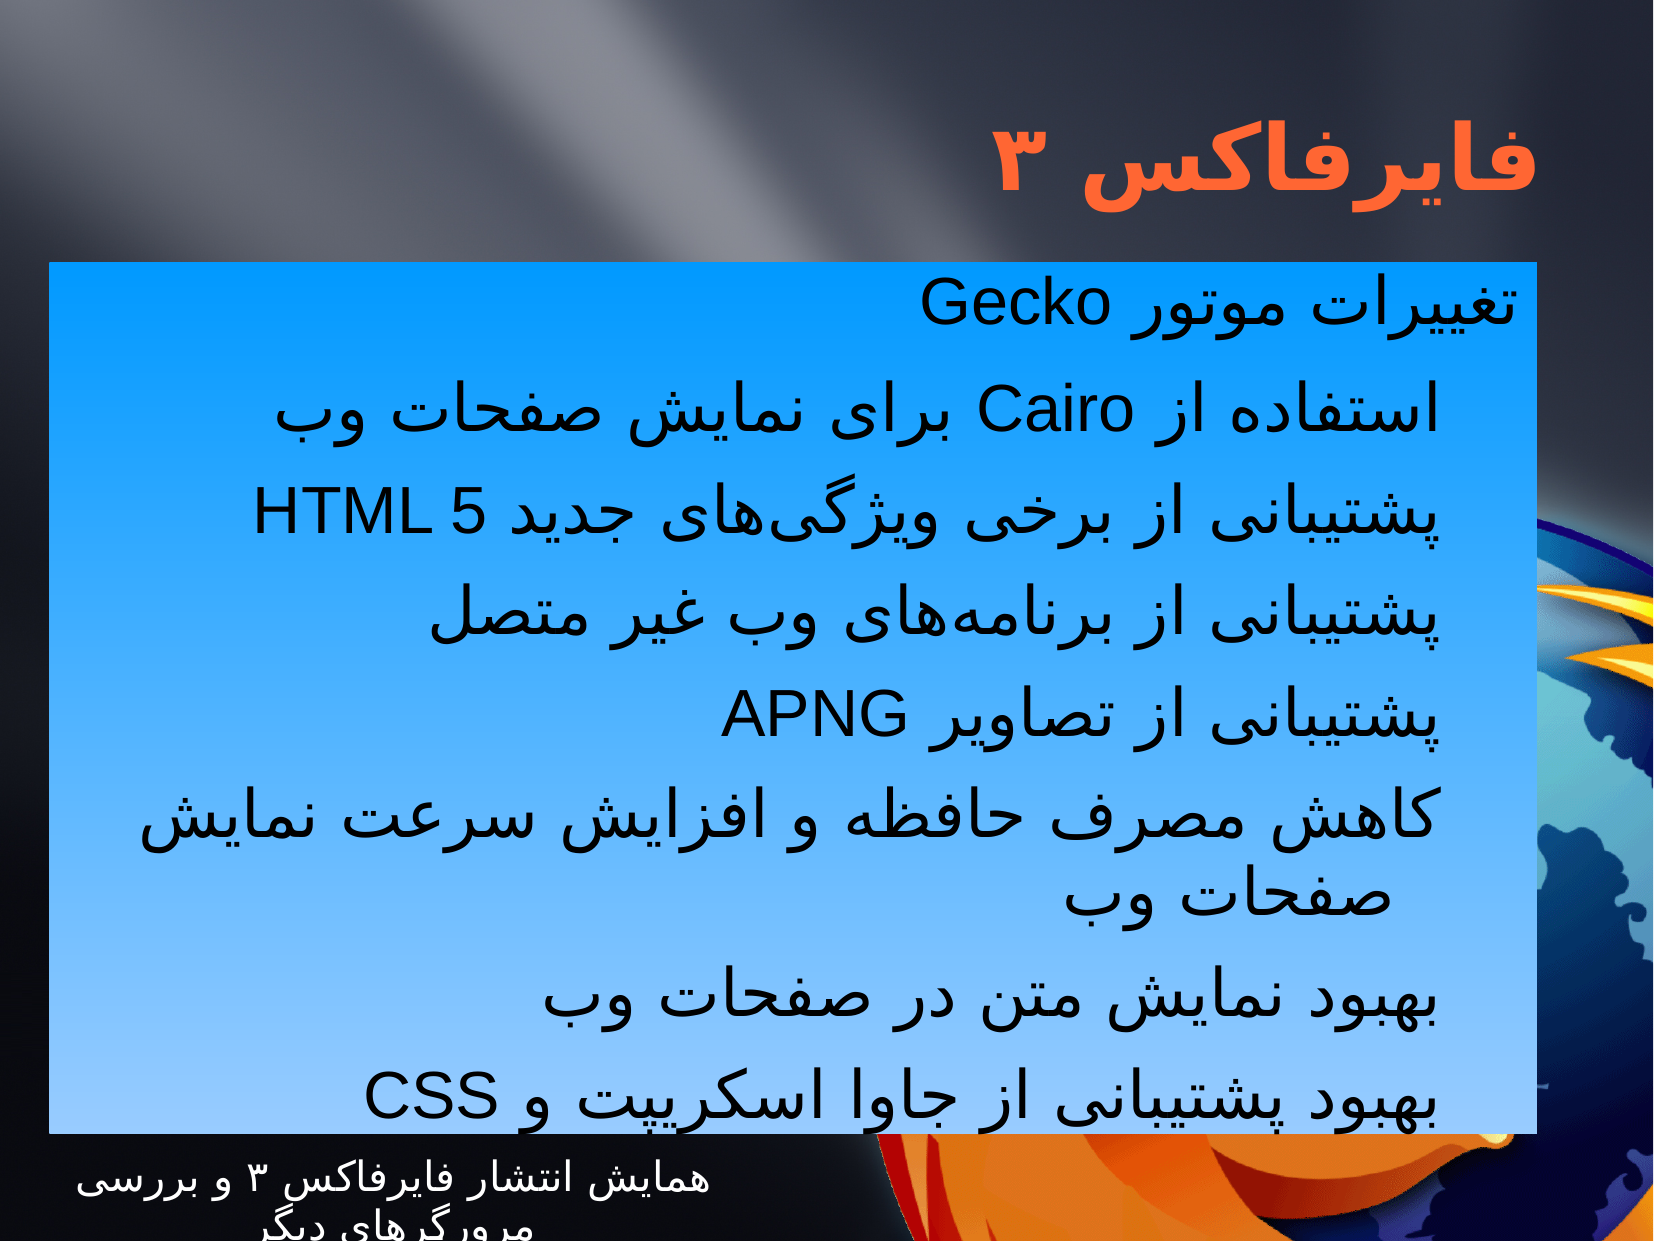

# فایرفاکس ۳
تغییرات موتور Gecko
استفاده از Cairo برای نمایش صفحات وب
پشتیبانی از برخی ویژگی‌های جدید HTML 5
پشتیبانی از برنامه‌های وب غیر متصل
پشتیبانی از تصاویر APNG
کاهش مصرف حافظه و افزایش سرعت نمایش صفحات وب
بهبود نمایش متن در صفحات وب
بهبود پشتیبانی از جاوا اسکریپت و CSS